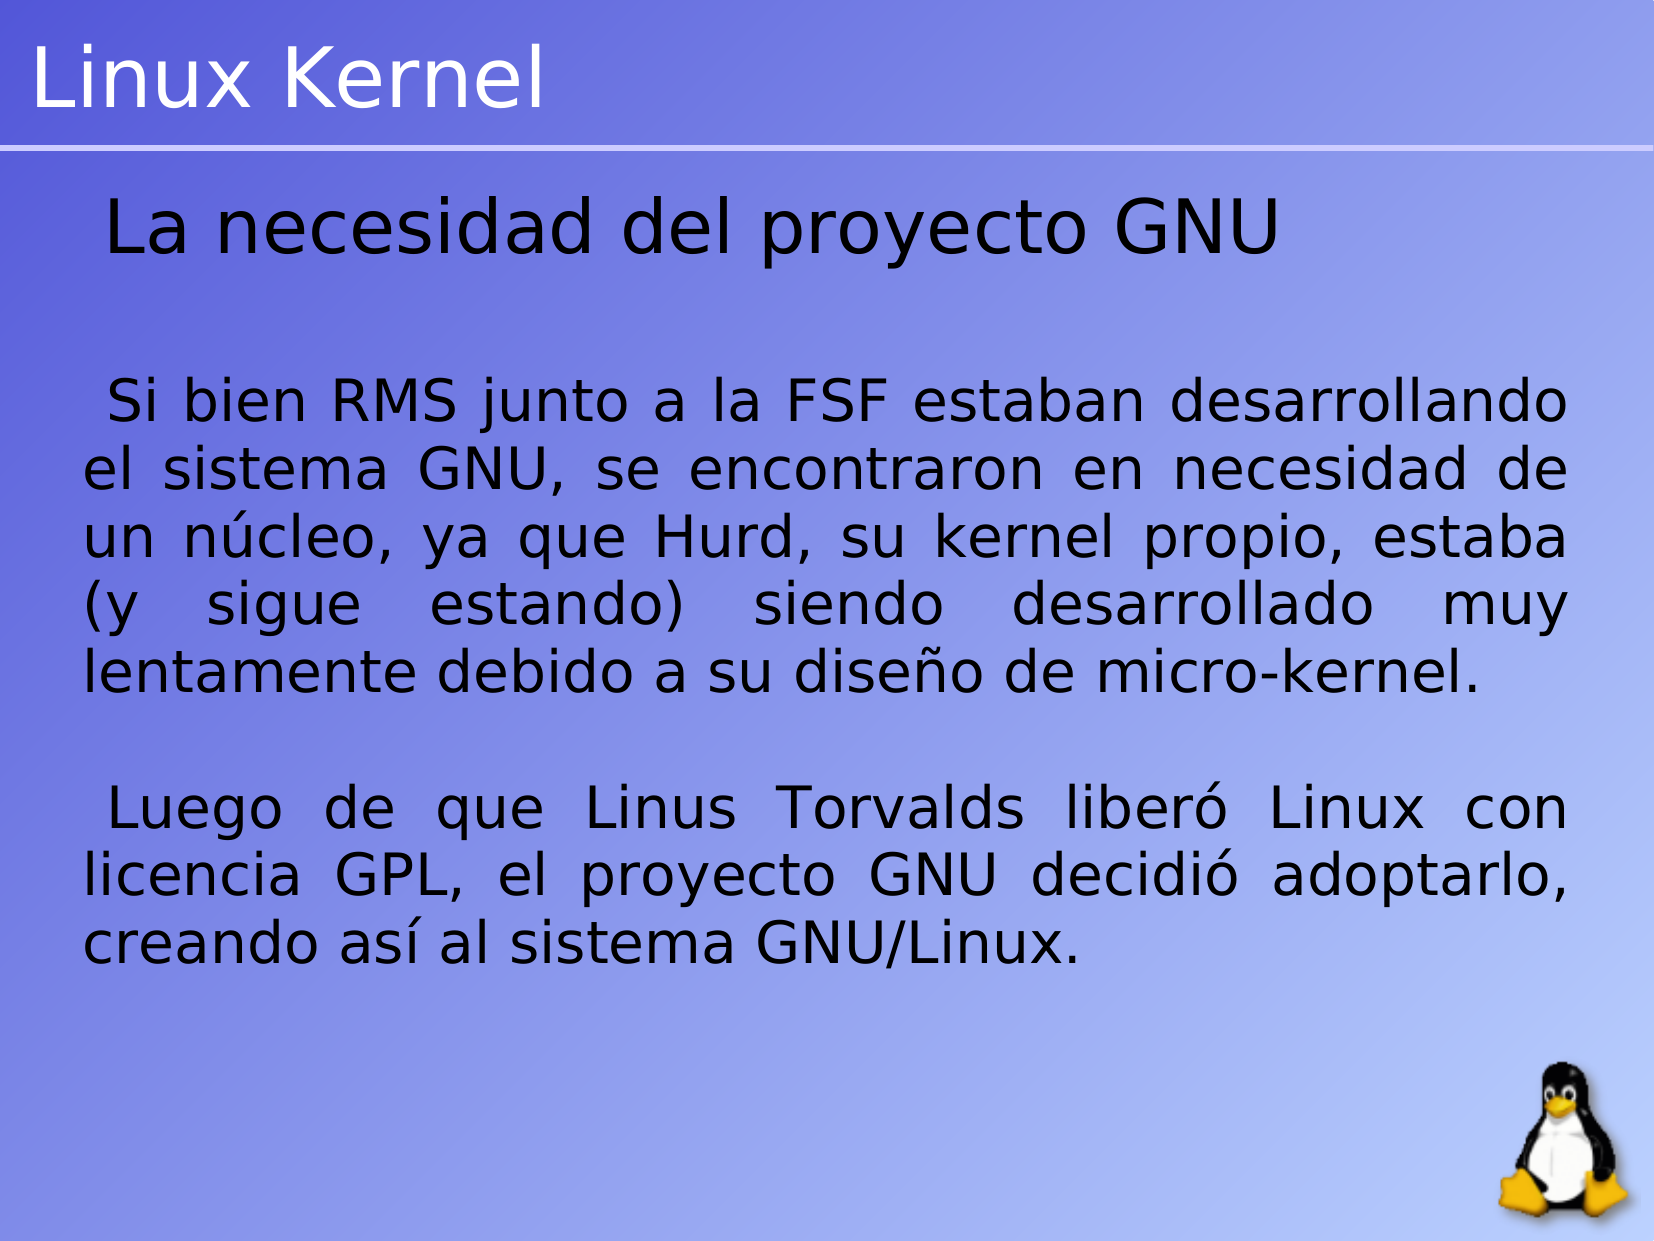

# Linux Kernel
La necesidad del proyecto GNU
Si bien RMS junto a la FSF estaban desarrollando el sistema GNU, se encontraron en necesidad de un núcleo, ya que Hurd, su kernel propio, estaba (y sigue estando) siendo desarrollado muy lentamente debido a su diseño de micro-kernel.
Luego de que Linus Torvalds liberó Linux con licencia GPL, el proyecto GNU decidió adoptarlo, creando así al sistema GNU/Linux.